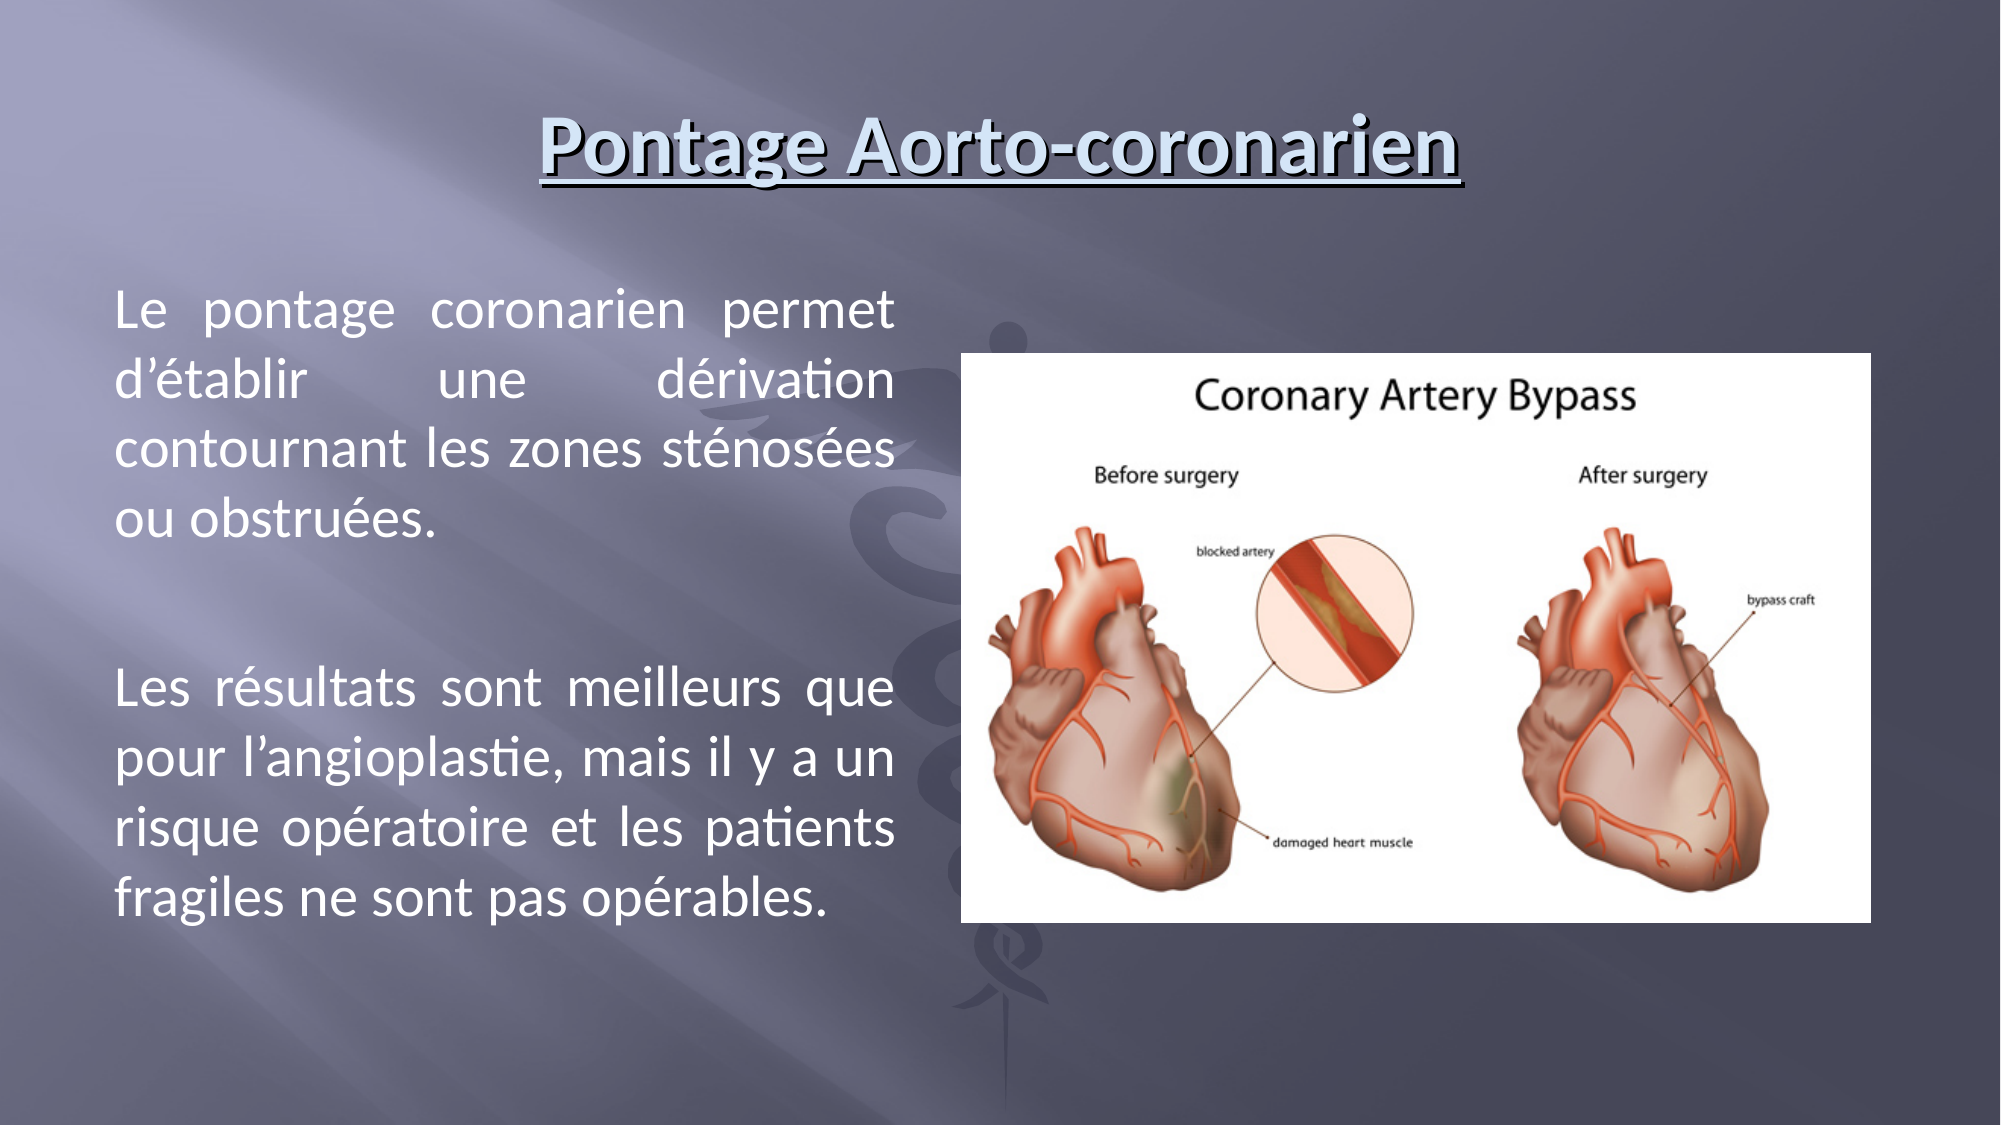

Pontage Aorto-coronarien
# Le pontage coronarien permet d’établir une dérivation contournant les zones sténosées ou obstruées.
Les résultats sont meilleurs que pour l’angioplastie, mais il y a un risque opératoire et les patients fragiles ne sont pas opérables.